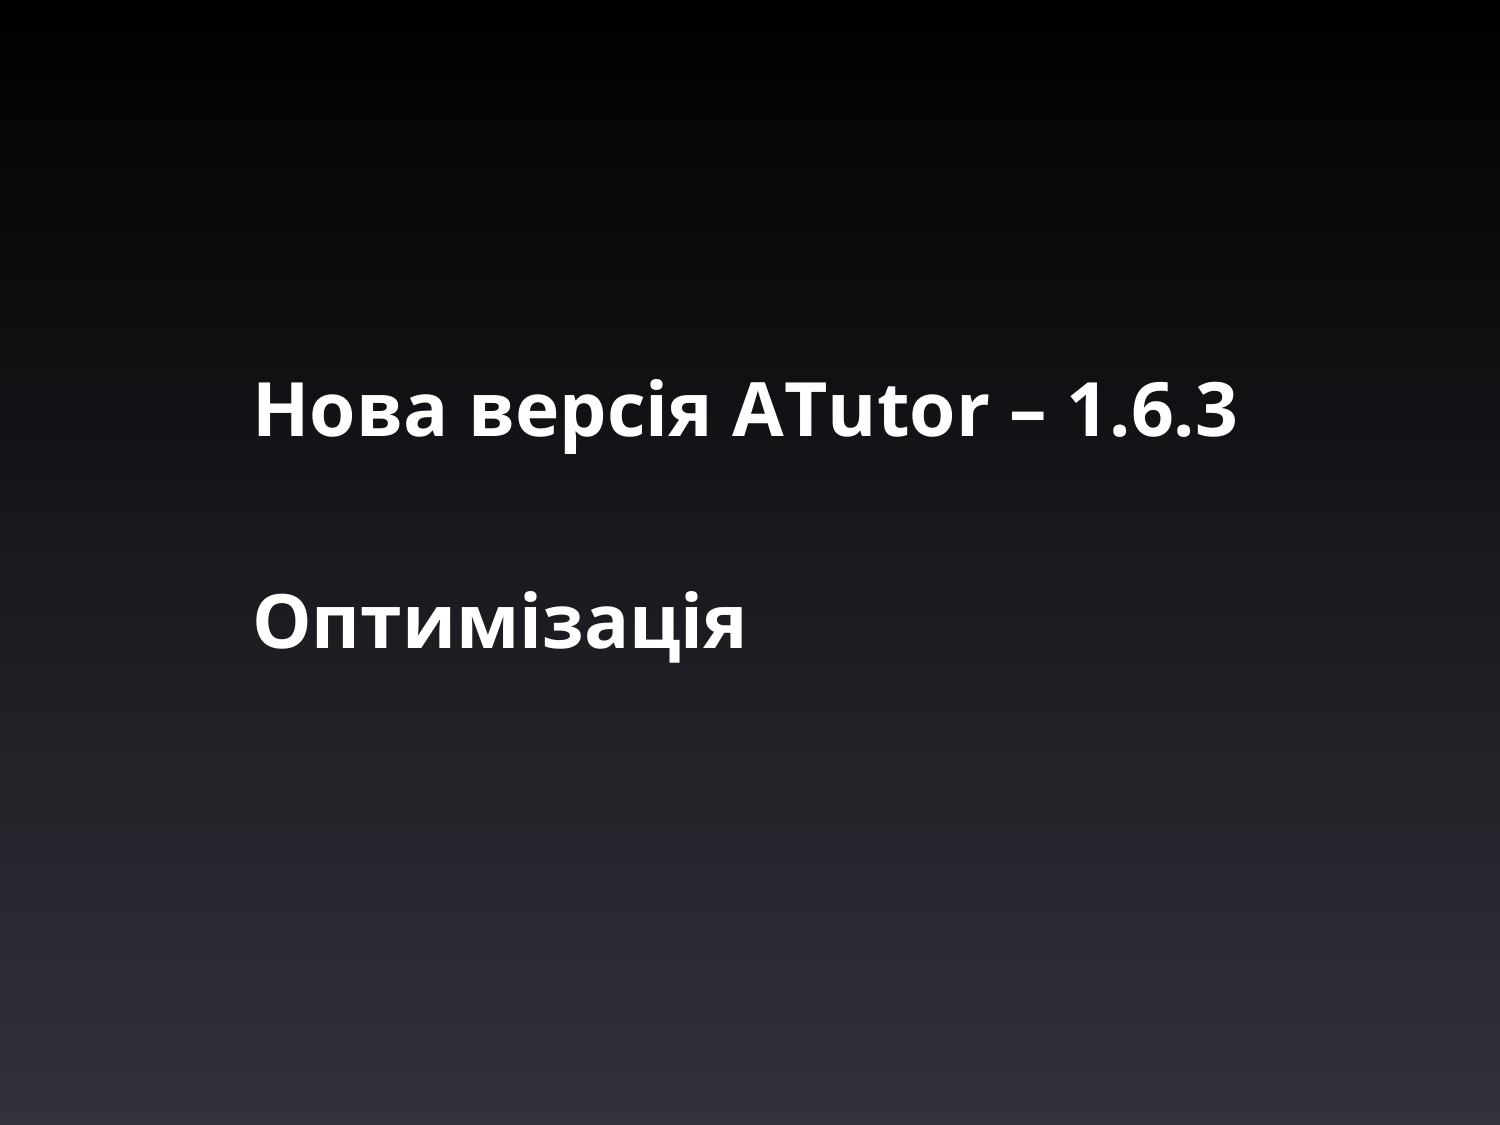

# Нова версія ATutor – 1.6.3
Оптимізація